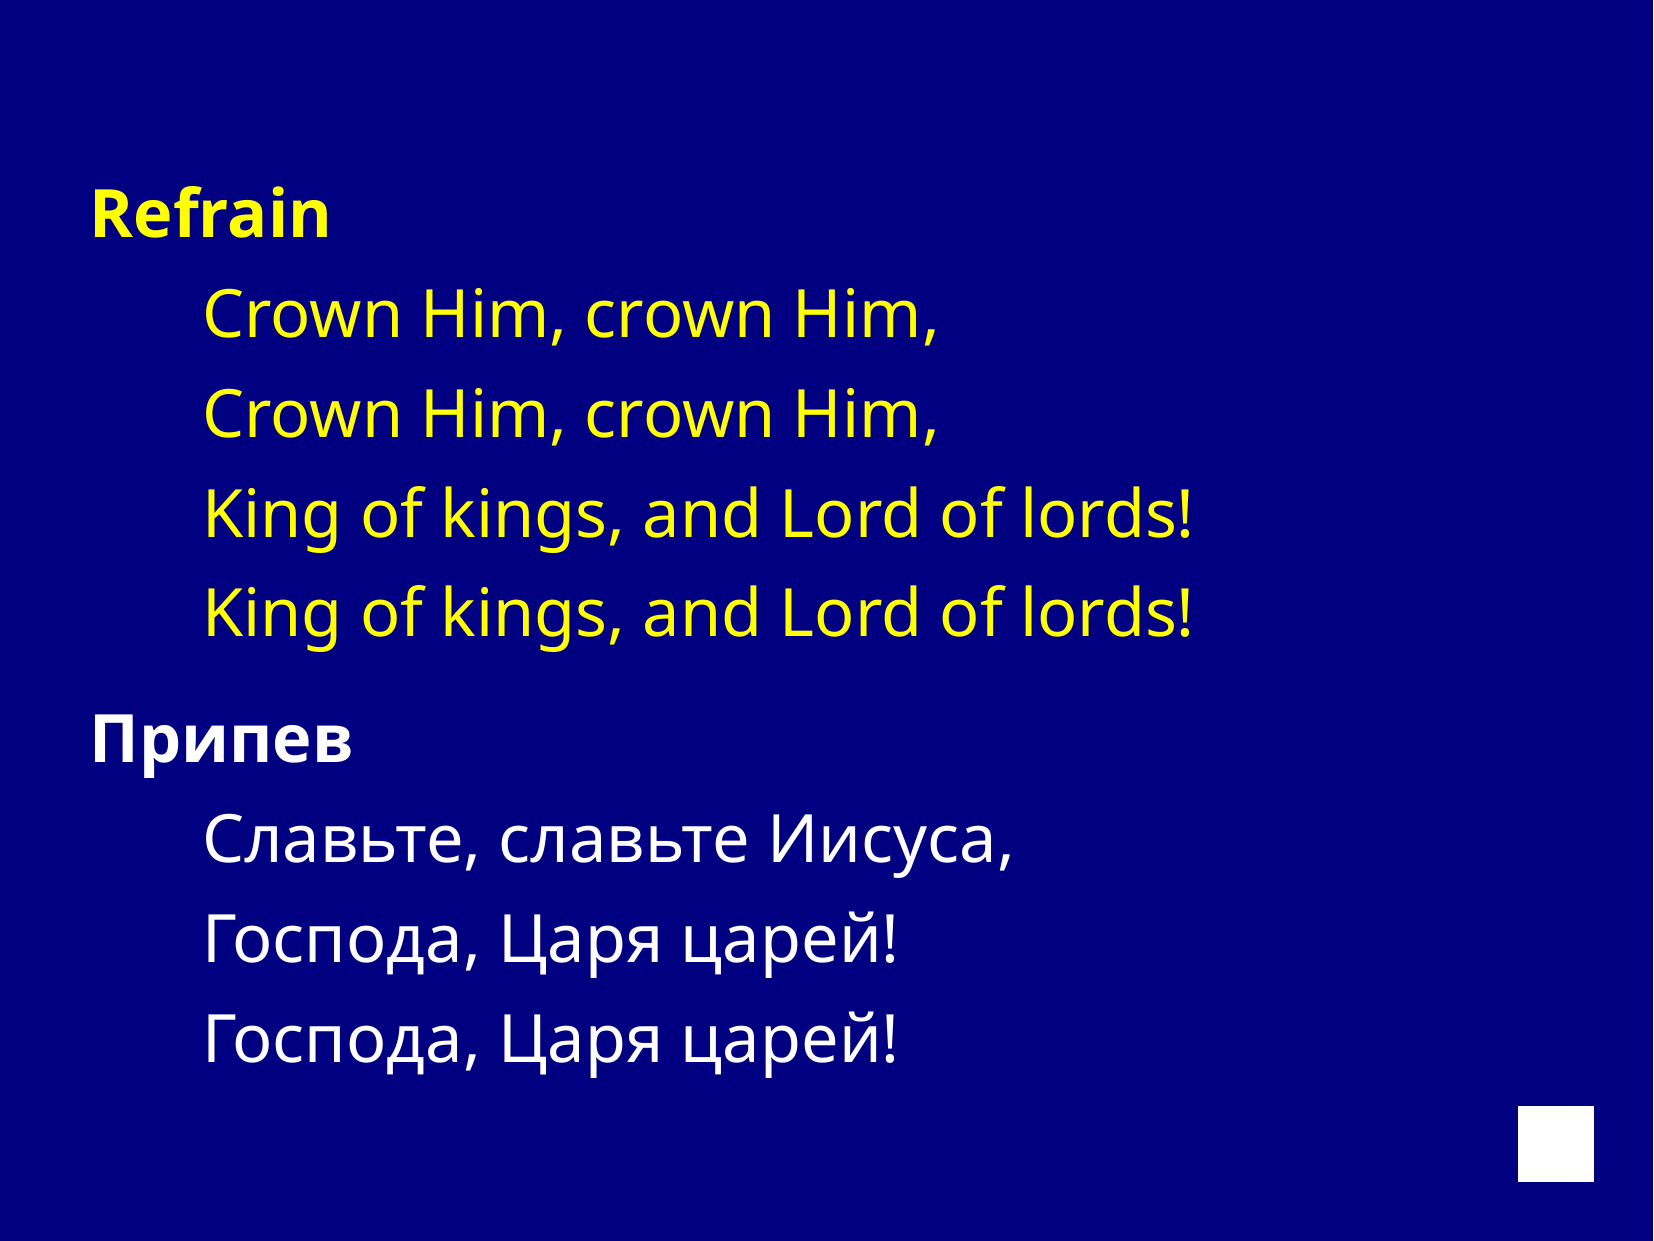

Refrain
	Crown Him, crown Him,
	Crown Him, crown Him,
	King of kings, and Lord of lords!
	King of kings, and Lord of lords!
Припев
	Славьте, славьте Иисуса,
	Господа, Царя царей!
	Господа, Царя царей!